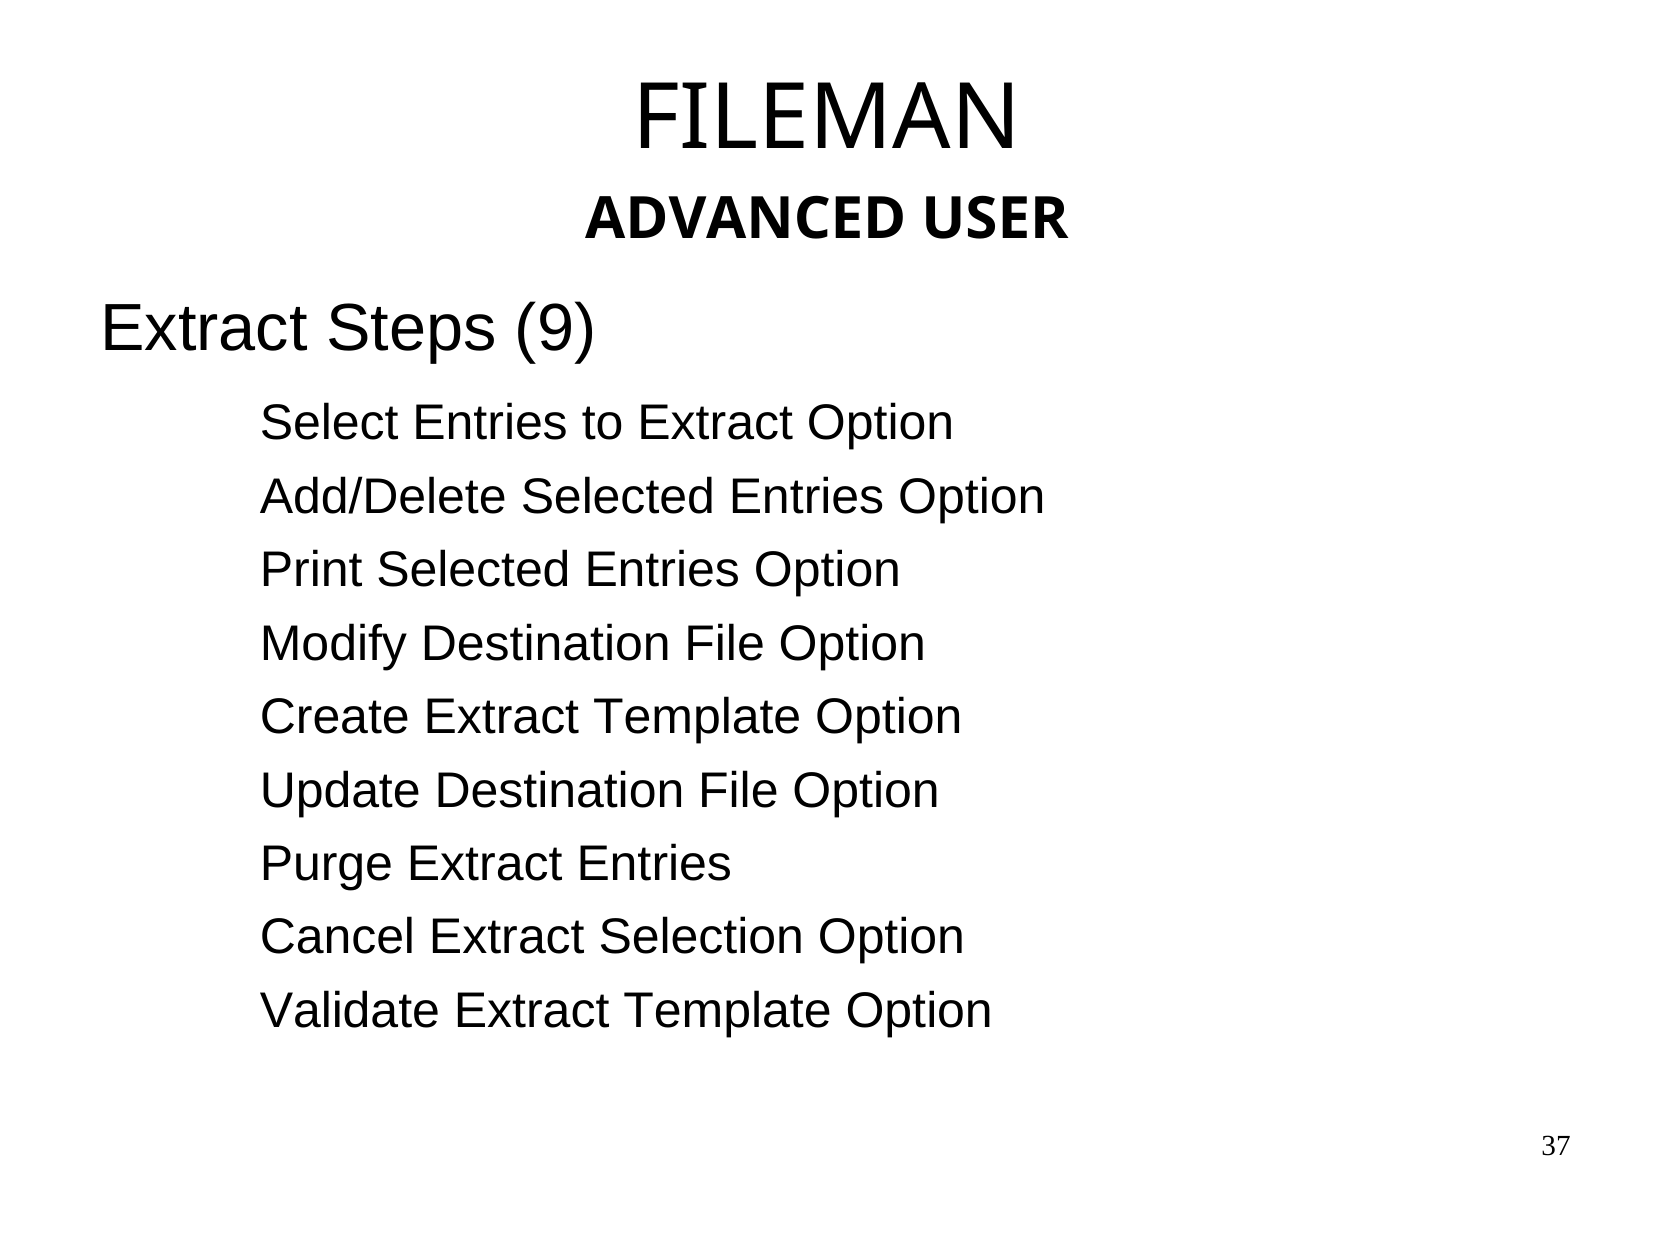

# FILEMAN ADVANCED USER
Extract Steps (9)
Select Entries to Extract Option
Add/Delete Selected Entries Option
Print Selected Entries Option
Modify Destination File Option
Create Extract Template Option
Update Destination File Option
Purge Extract Entries
Cancel Extract Selection Option
Validate Extract Template Option
37